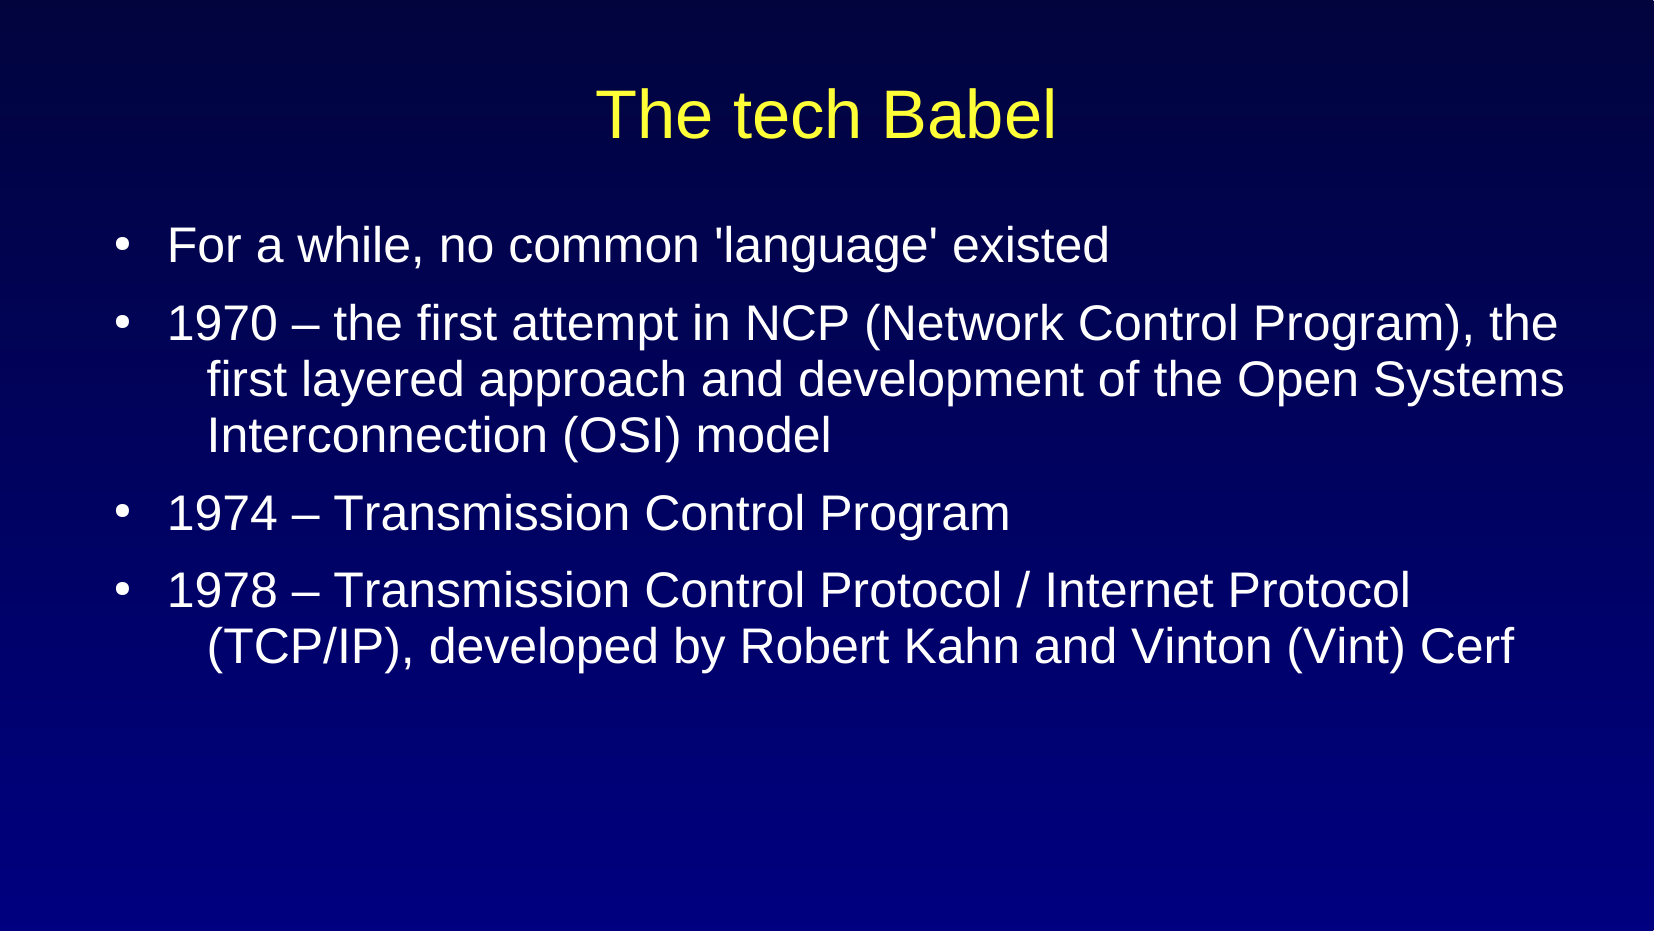

# The tech Babel
For a while, no common 'language' existed
1970 – the first attempt in NCP (Network Control Program), the first layered approach and development of the Open Systems Interconnection (OSI) model
1974 – Transmission Control Program
1978 – Transmission Control Protocol / Internet Protocol (TCP/IP), developed by Robert Kahn and Vinton (Vint) Cerf